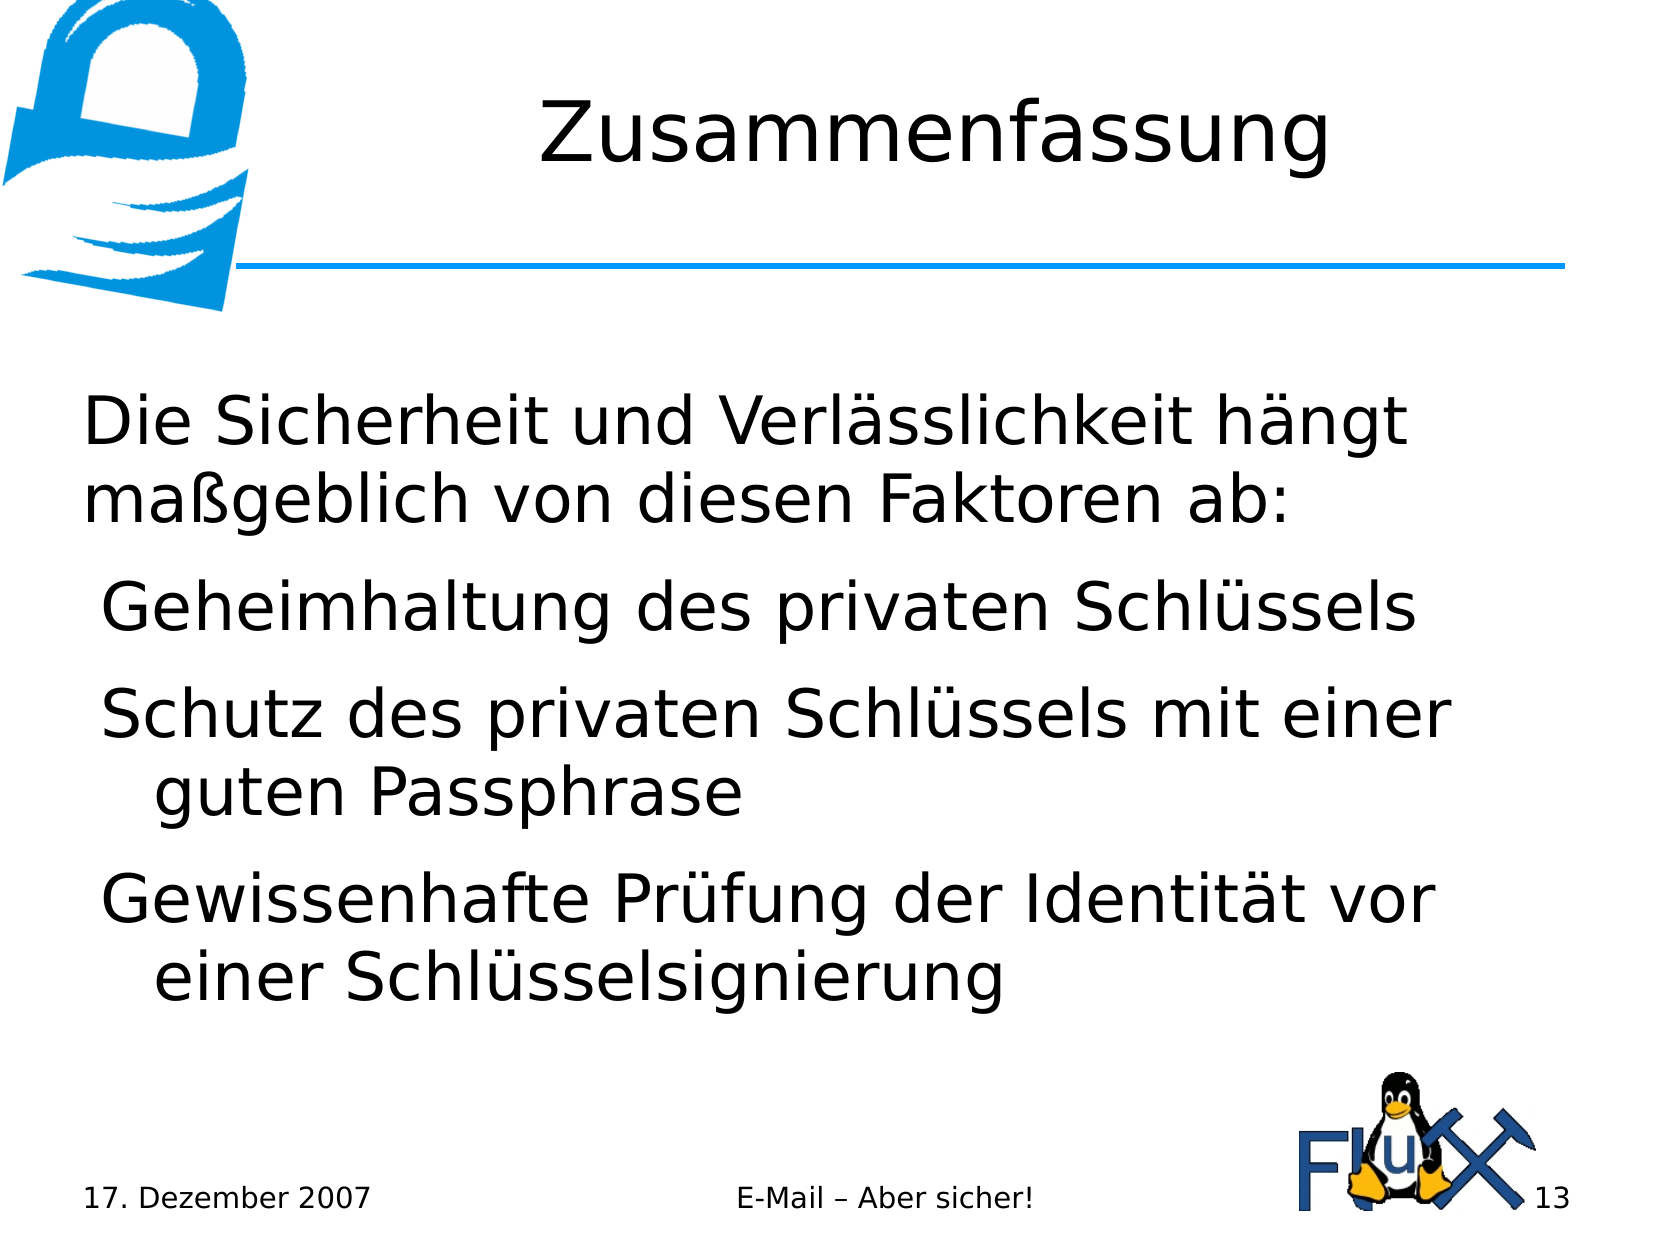

# Zusammenfassung
Die Sicherheit und Verlässlichkeit hängt maßgeblich von diesen Faktoren ab:
Geheimhaltung des privaten Schlüssels
Schutz des privaten Schlüssels mit einer guten Passphrase
Gewissenhafte Prüfung der Identität vor einer Schlüsselsignierung
17. Dezember 2007
E-Mail – Aber sicher!
13